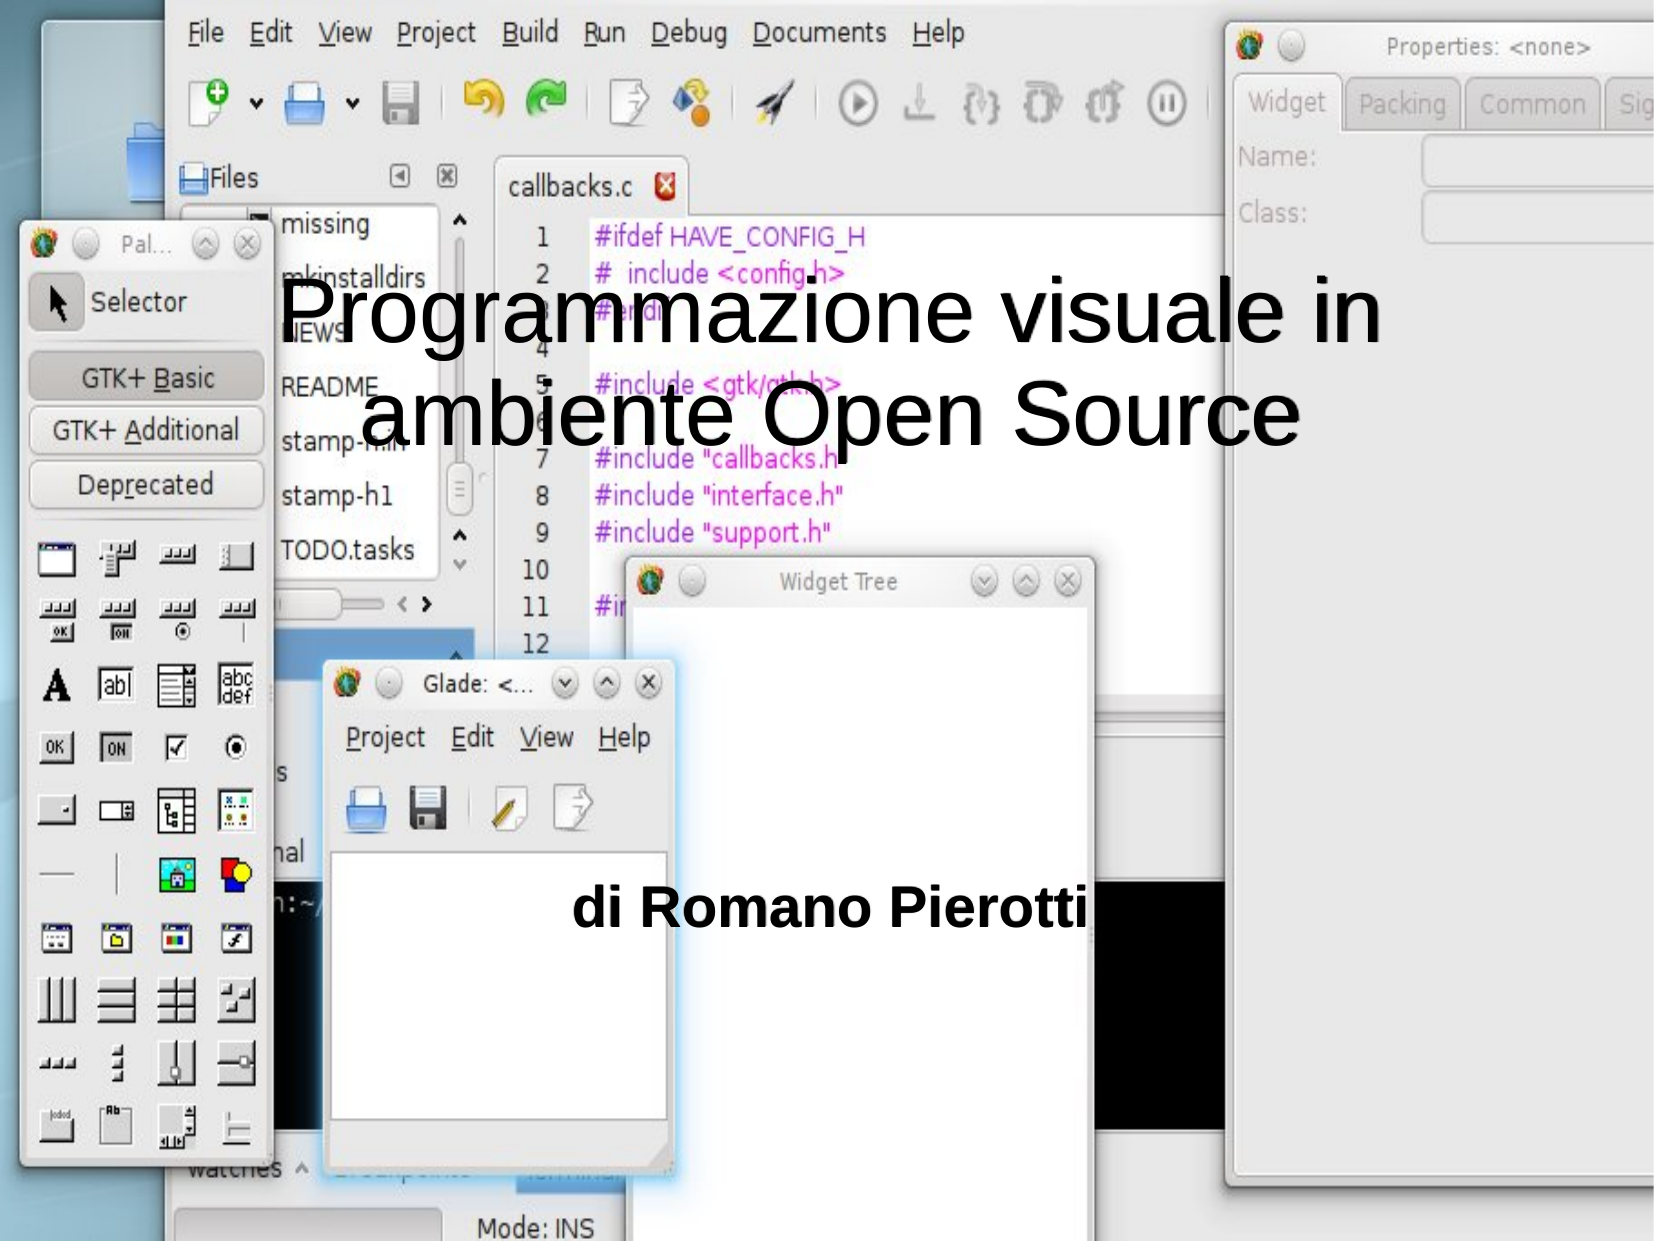

# Programmazione visuale in ambiente Open Source di Romano Pierotti